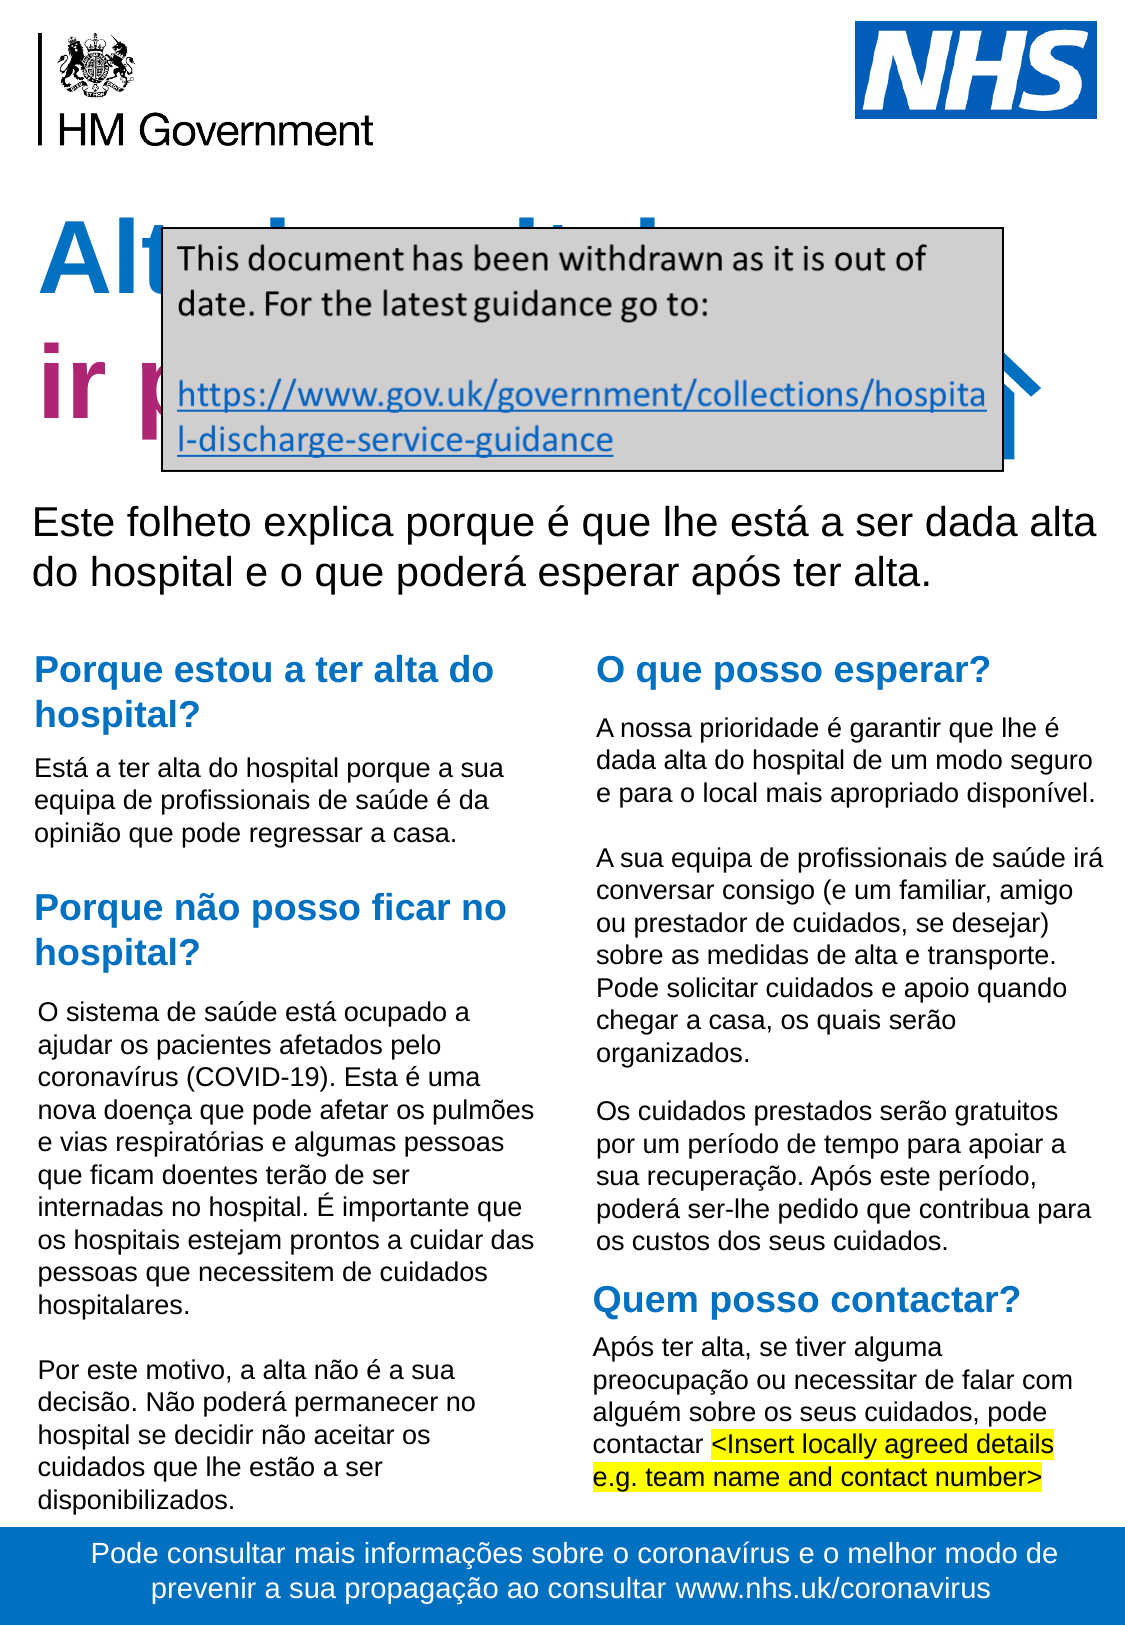

Alta hospitalar: ir para casa
Este folheto explica porque é que lhe está a ser dada alta do hospital e o que poderá esperar após ter alta.
Porque estou a ter alta do hospital?
Está a ter alta do hospital porque a sua equipa de profissionais de saúde é da opinião que pode regressar a casa.
Porque não posso ficar no hospital?
O que posso esperar?
A nossa prioridade é garantir que lhe é dada alta do hospital de um modo seguro e para o local mais apropriado disponível.
A sua equipa de profissionais de saúde irá conversar consigo (e um familiar, amigo ou prestador de cuidados, se desejar) sobre as medidas de alta e transporte. Pode solicitar cuidados e apoio quando chegar a casa, os quais serão organizados.
Os cuidados prestados serão gratuitos por um período de tempo para apoiar a sua recuperação. Após este período, poderá ser-lhe pedido que contribua para os custos dos seus cuidados.
O sistema de saúde está ocupado a ajudar os pacientes afetados pelo coronavírus (COVID-19). Esta é uma nova doença que pode afetar os pulmões e vias respiratórias e algumas pessoas que ficam doentes terão de ser internadas no hospital. É importante que os hospitais estejam prontos a cuidar das pessoas que necessitem de cuidados hospitalares.
Por este motivo, a alta não é a sua decisão. Não poderá permanecer no hospital se decidir não aceitar os cuidados que lhe estão a ser disponibilizados.
Quem posso contactar?
Após ter alta, se tiver alguma preocupação ou necessitar de falar com alguém sobre os seus cuidados, pode contactar <Insert locally agreed details e.g. team name and contact number>